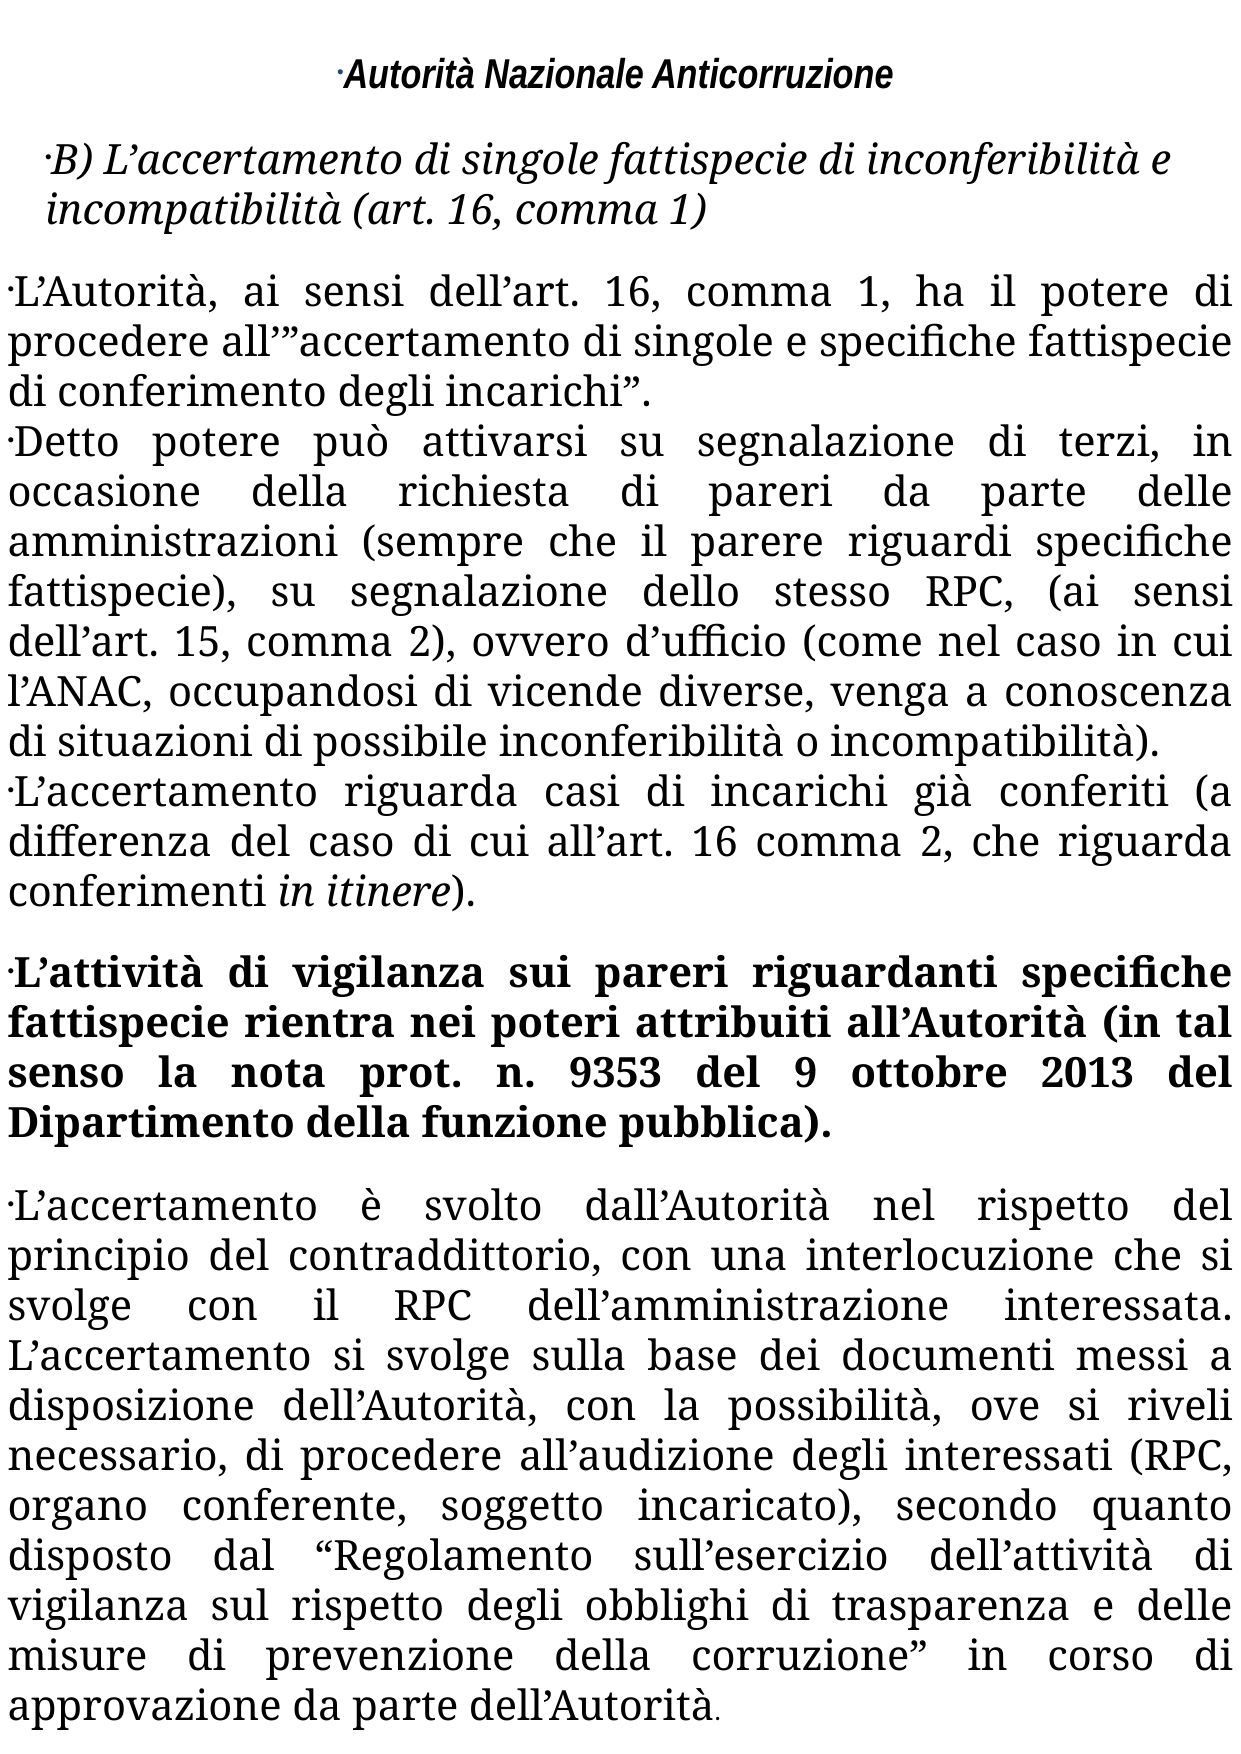

# Autorità Nazionale Anticorruzione
B) L’accertamento di singole fattispecie di inconferibilità e incompatibilità (art. 16, comma 1)
L’Autorità, ai sensi dell’art. 16, comma 1, ha il potere di procedere all’”accertamento di singole e specifiche fattispecie di conferimento degli incarichi”.
Detto potere può attivarsi su segnalazione di terzi, in occasione della richiesta di pareri da parte delle amministrazioni (sempre che il parere riguardi specifiche fattispecie), su segnalazione dello stesso RPC, (ai sensi dell’art. 15, comma 2), ovvero d’ufficio (come nel caso in cui l’ANAC, occupandosi di vicende diverse, venga a conoscenza di situazioni di possibile inconferibilità o incompatibilità).
L’accertamento riguarda casi di incarichi già conferiti (a differenza del caso di cui all’art. 16 comma 2, che riguarda conferimenti in itinere).
L’attività di vigilanza sui pareri riguardanti specifiche fattispecie rientra nei poteri attribuiti all’Autorità (in tal senso la nota prot. n. 9353 del 9 ottobre 2013 del Dipartimento della funzione pubblica).
L’accertamento è svolto dall’Autorità nel rispetto del principio del contraddittorio, con una interlocuzione che si svolge con il RPC dell’amministrazione interessata. L’accertamento si svolge sulla base dei documenti messi a disposizione dell’Autorità, con la possibilità, ove si riveli necessario, di procedere all’audizione degli interessati (RPC, organo conferente, soggetto incaricato), secondo quanto disposto dal “Regolamento sull’esercizio dell’attività di vigilanza sul rispetto degli obblighi di trasparenza e delle misure di prevenzione della corruzione” in corso di approvazione da parte dell’Autorità.